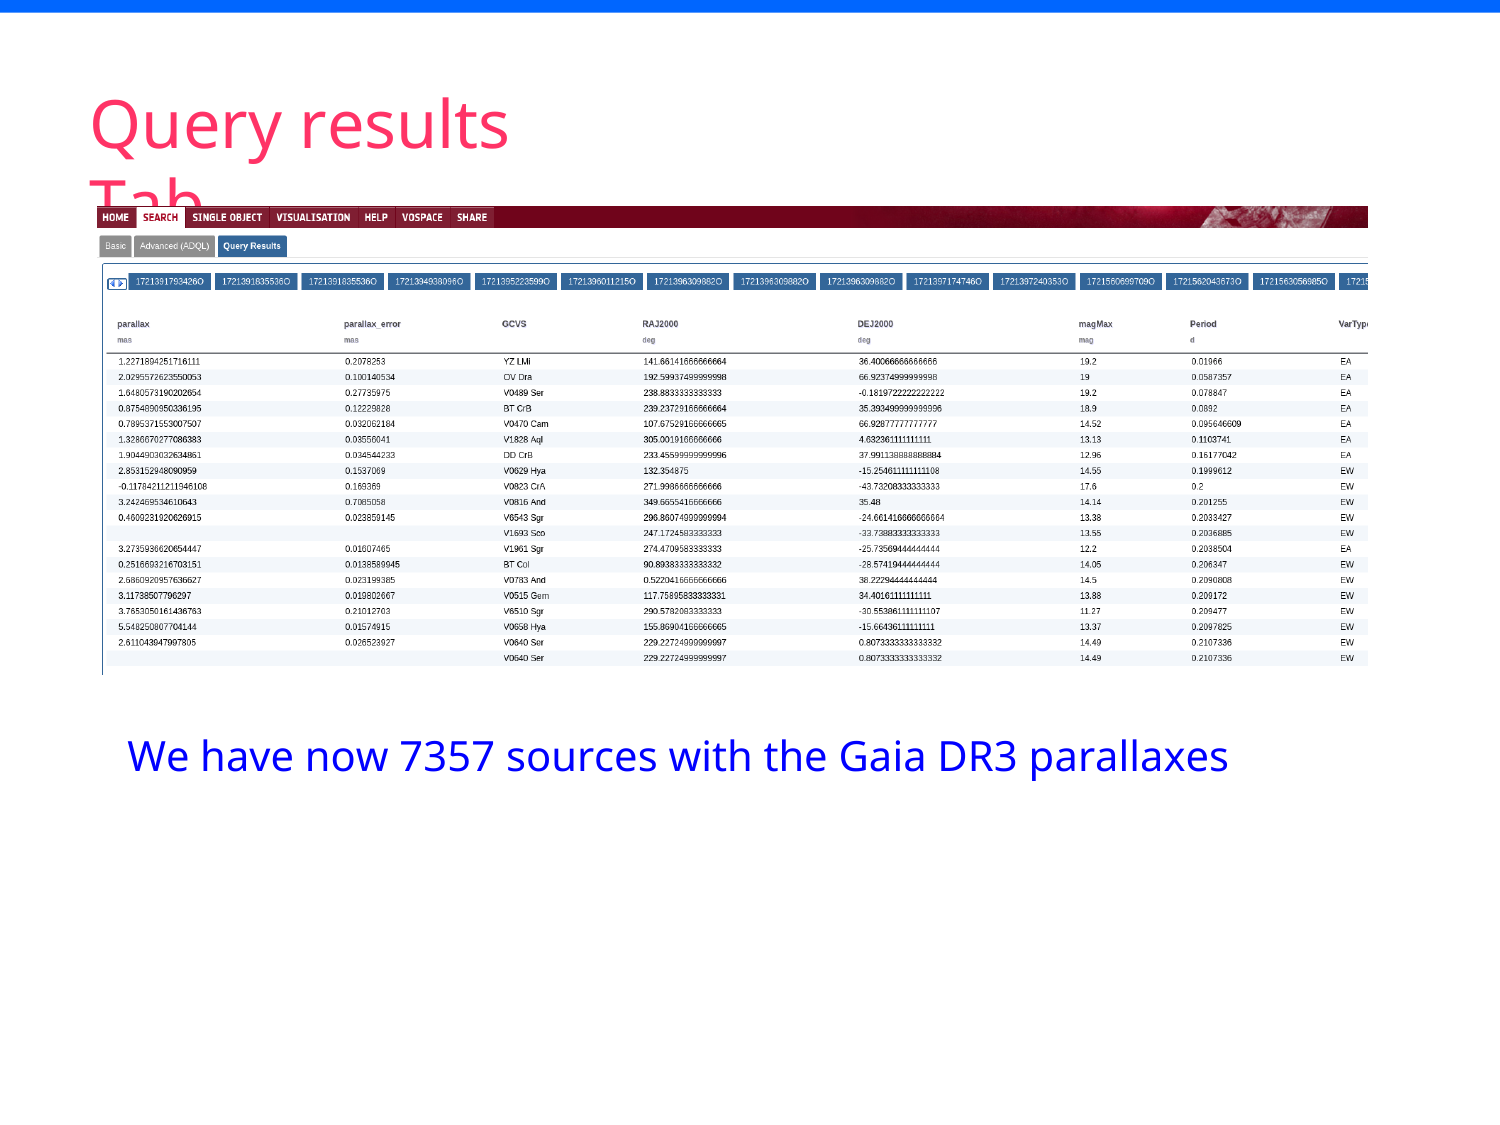

Query results Tab
We have now 7357 sources with the Gaia DR3 parallaxes
35